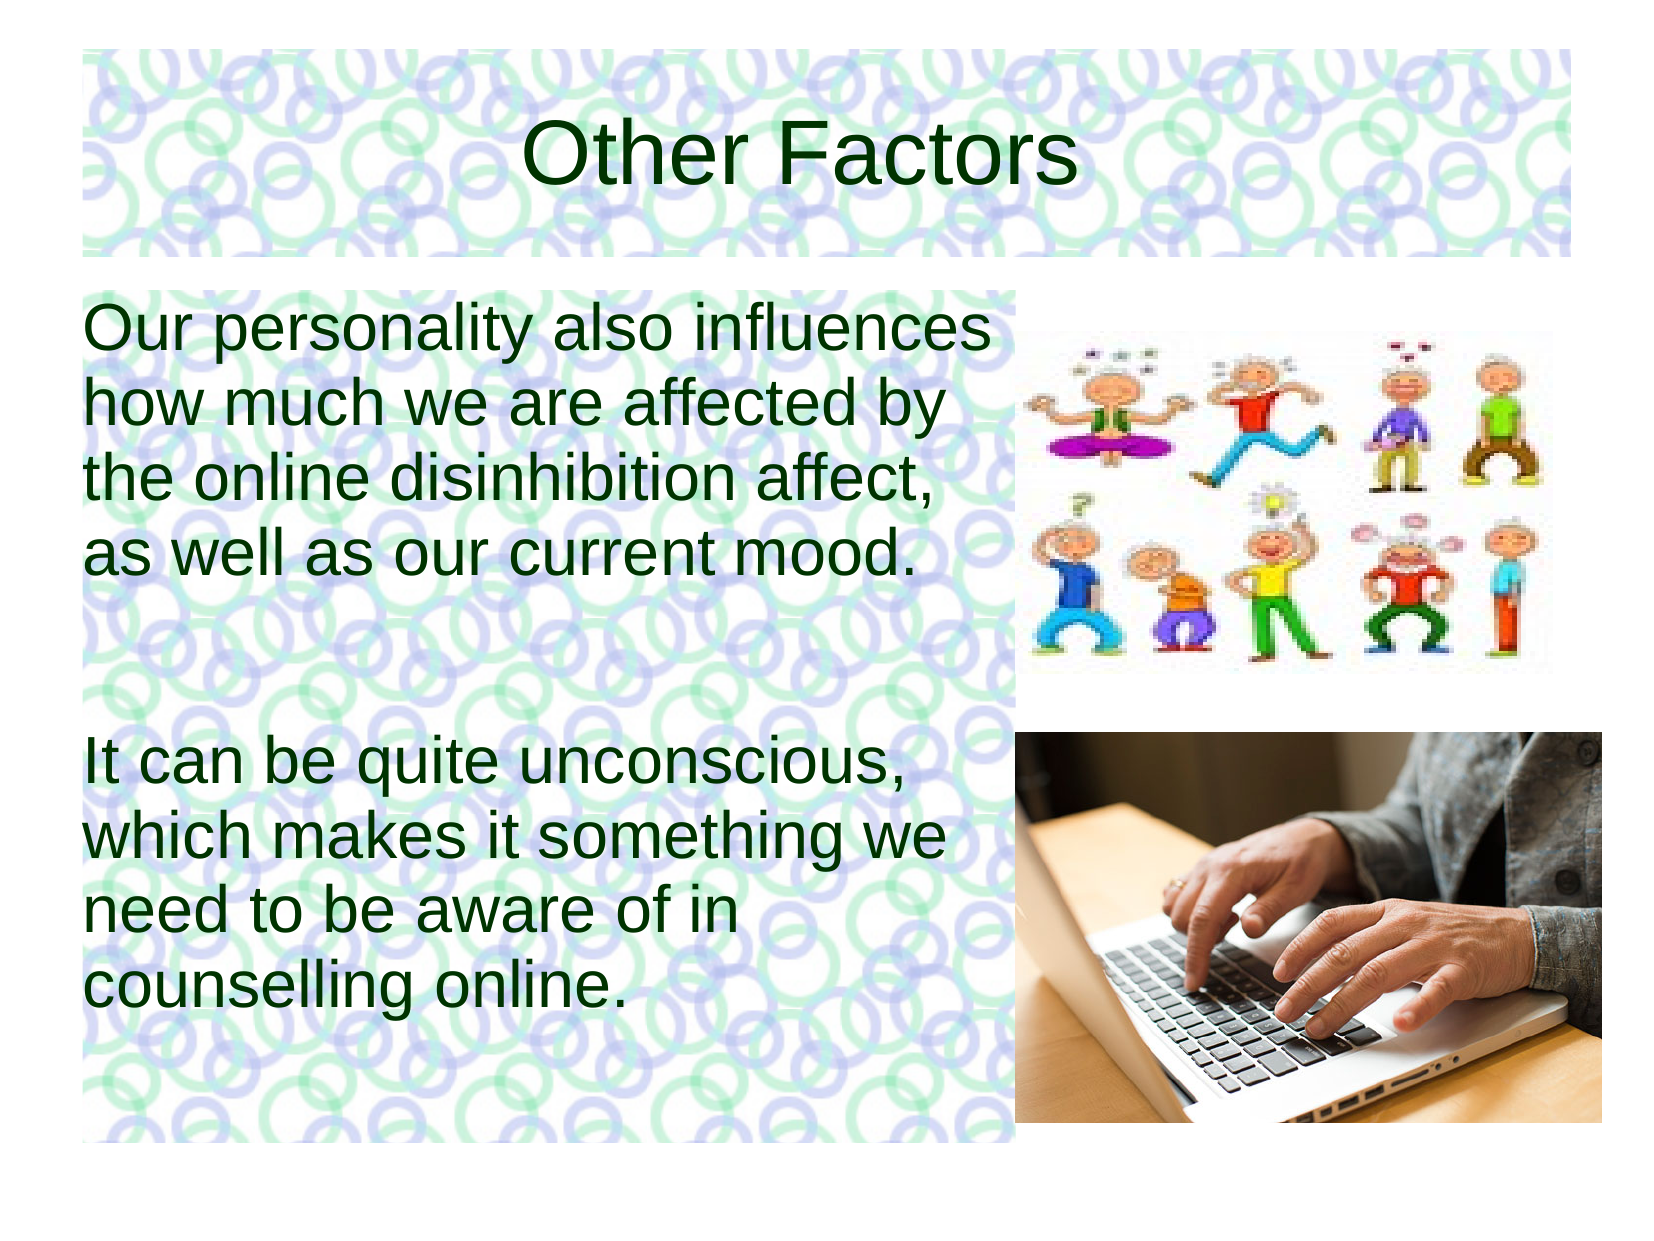

# Other Factors
Our personality also influences how much we are affected by the online disinhibition affect, as well as our current mood.
It can be quite unconscious, which makes it something we need to be aware of in counselling online.